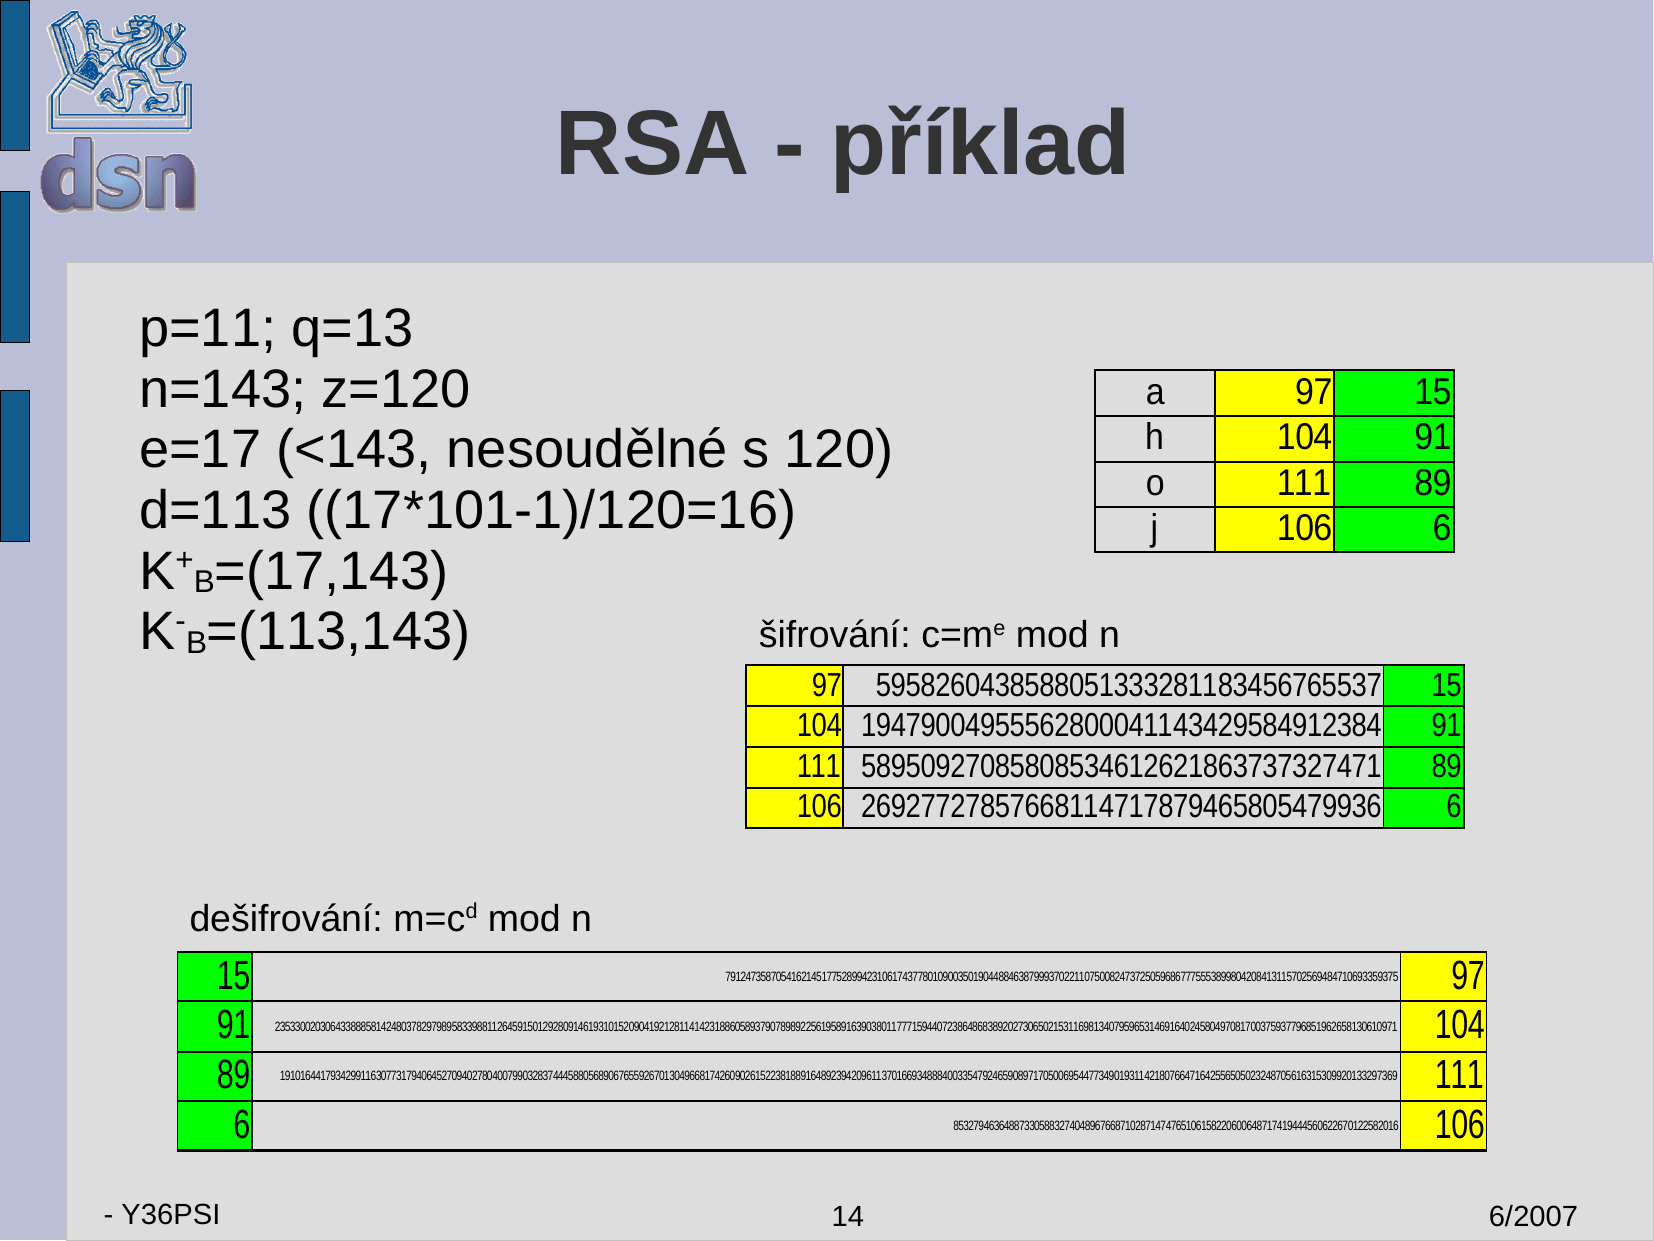

# RSA - příklad
p=11; q=13
n=143; z=120
e=17 (<143, nesoudělné s 120)
d=113 ((17*101-1)/120=16)
K+B=(17,143)
K-B=(113,143)
šifrování: c=me mod n
dešifrování: m=cd mod n